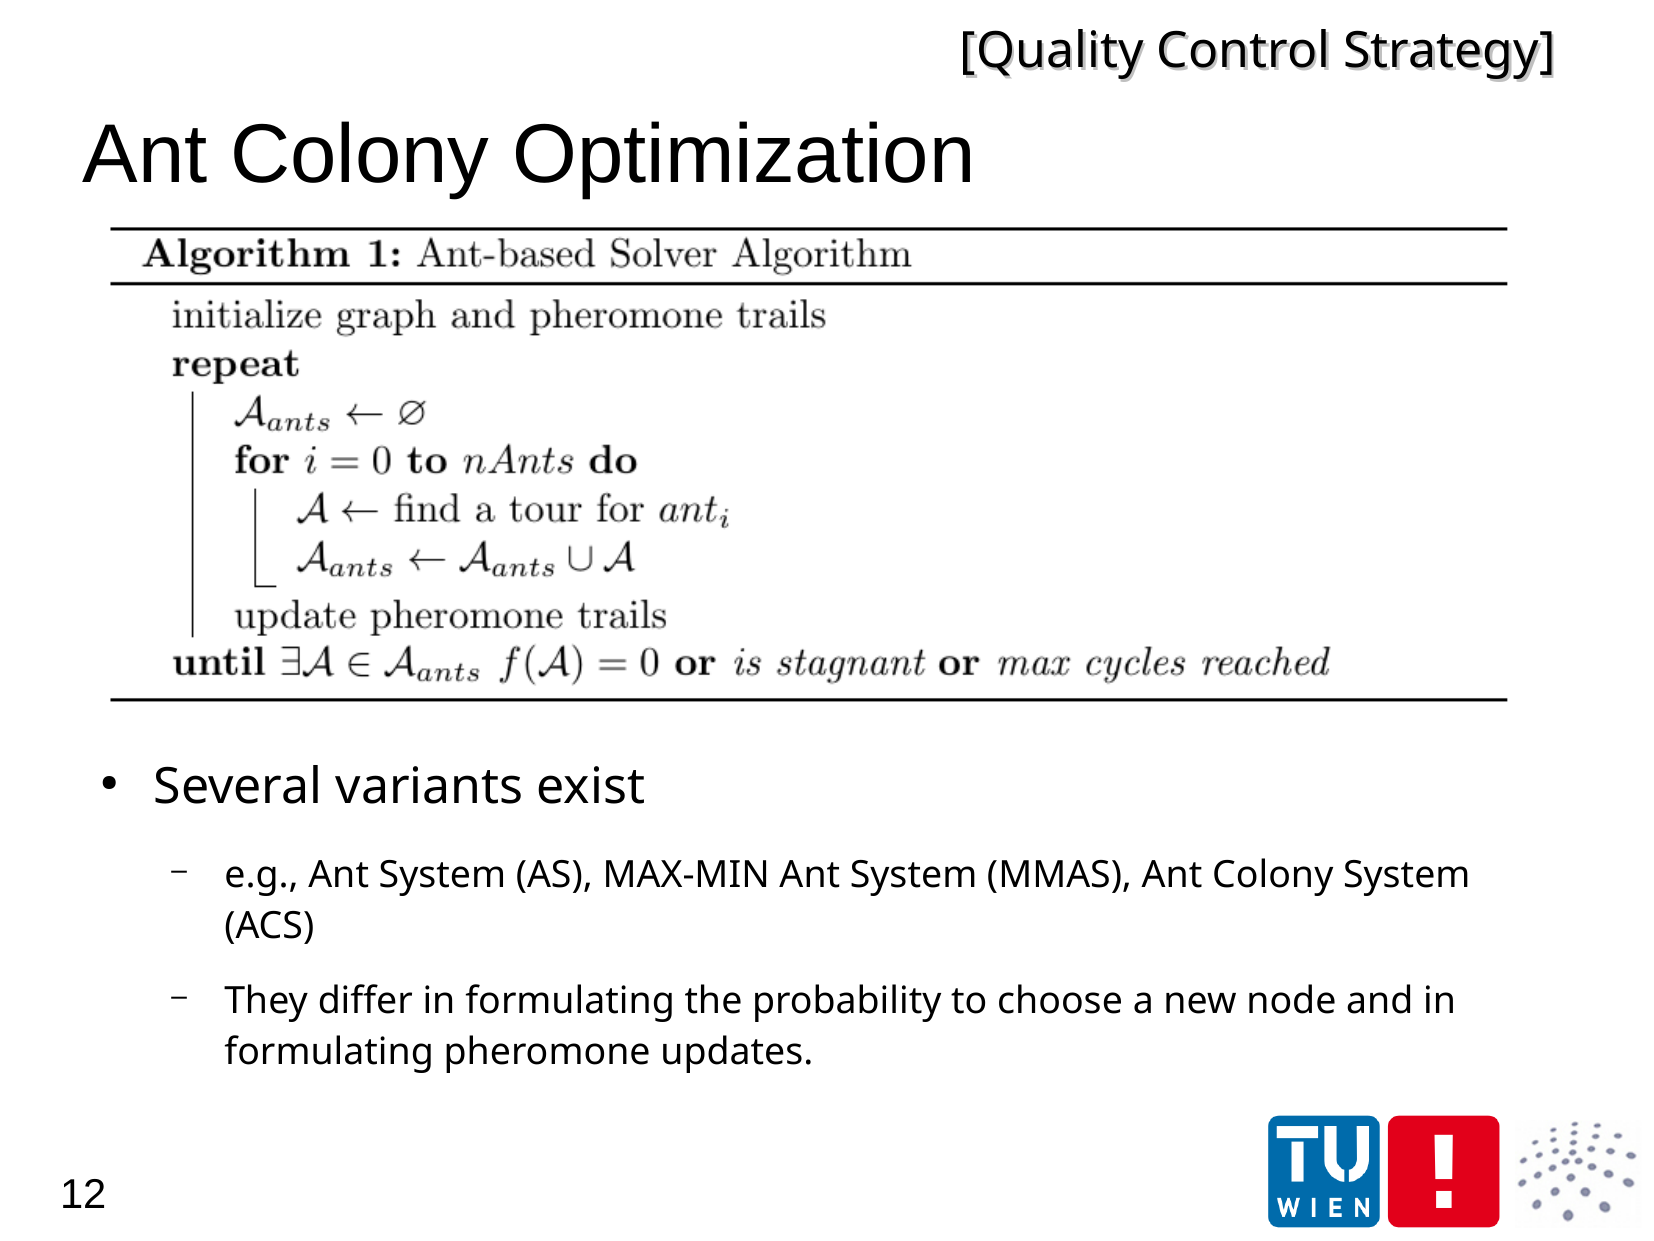

[Quality Control Strategy]
# Ant Colony Optimization
Several variants exist
e.g., Ant System (AS), MAX-MIN Ant System (MMAS), Ant Colony System (ACS)
They differ in formulating the probability to choose a new node and in formulating pheromone updates.
12